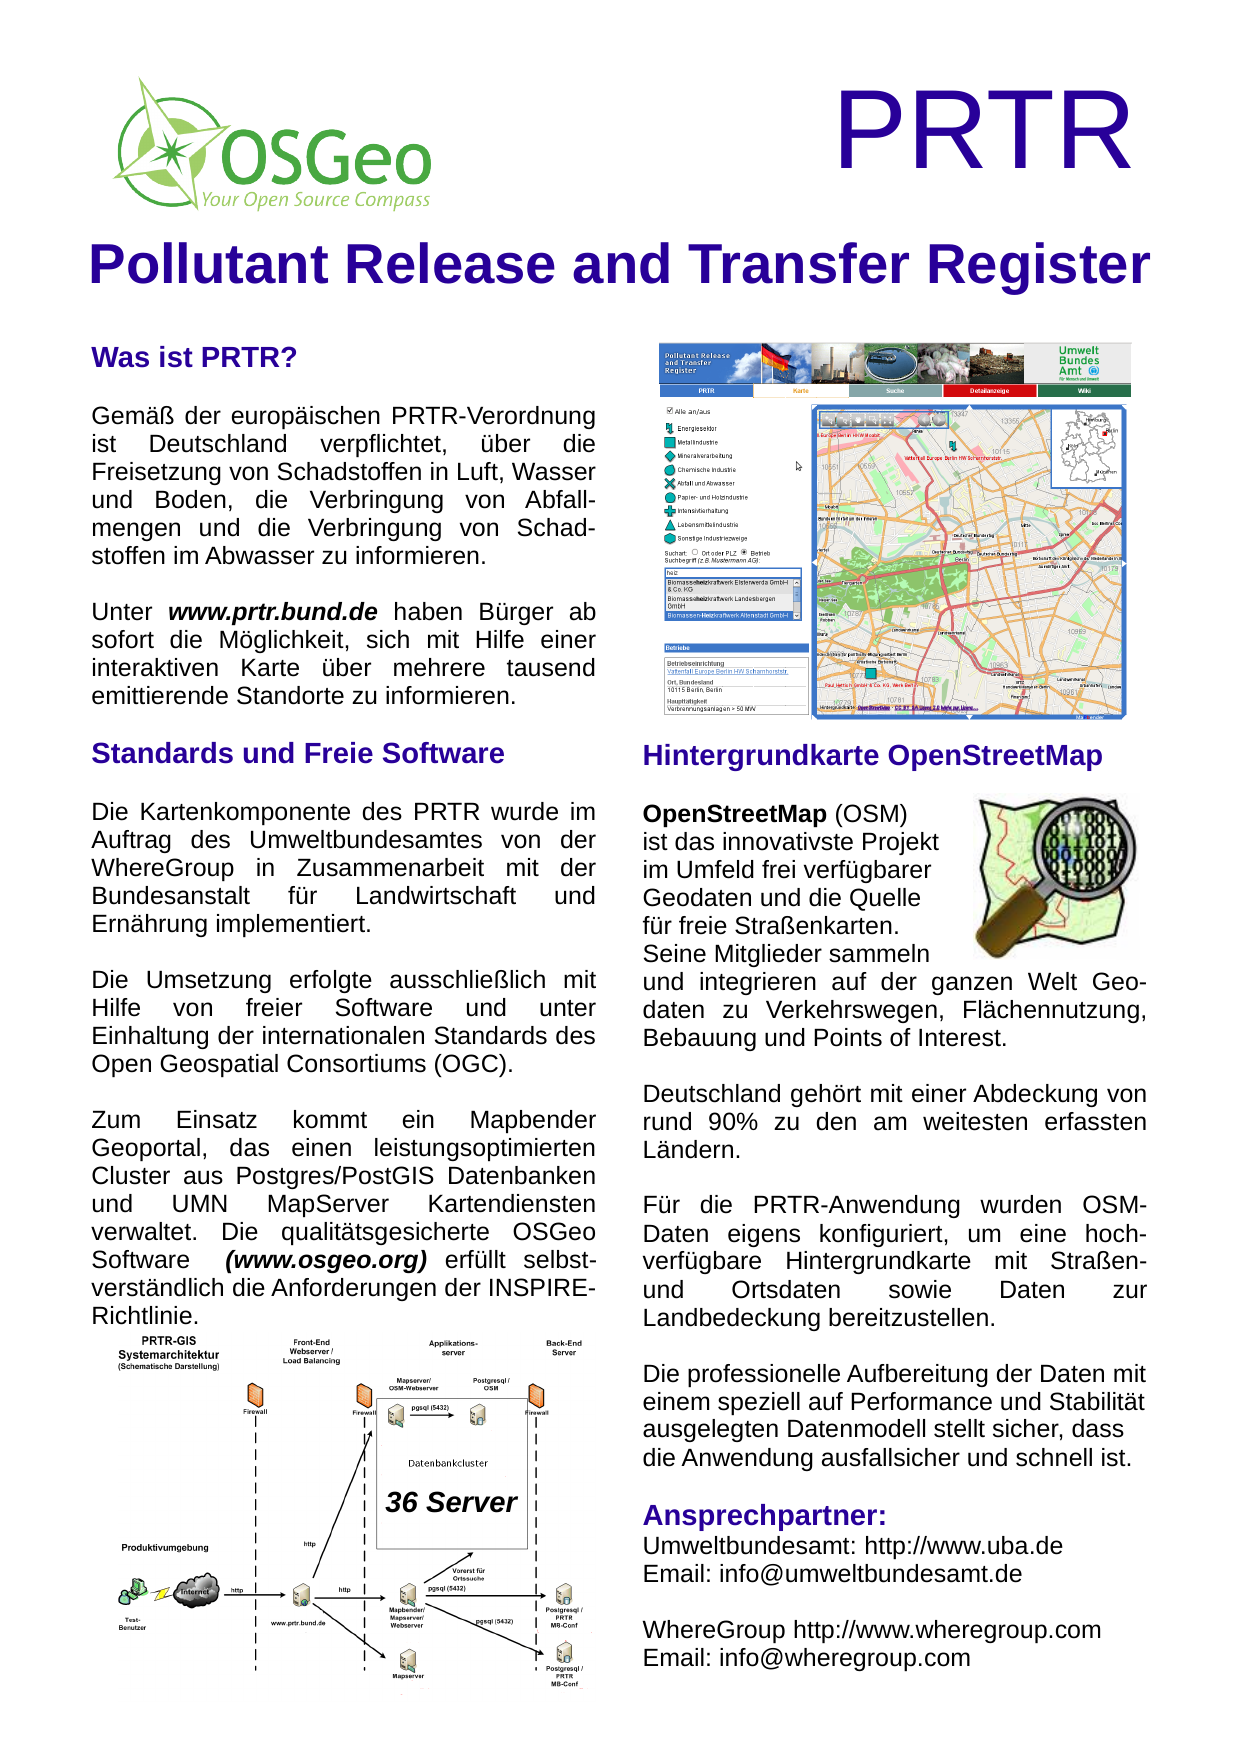

PRTR
Pollutant Release and Transfer Register
Was ist PRTR?
Gemäß der europäischen PRTR-Verordnung ist Deutschland verpflichtet, über die Freisetzung von Schadstoffen in Luft, Wasser und Boden, die Verbringung von Abfall-mengen und die Verbringung von Schad-stoffen im Abwasser zu informieren.
Unter www.prtr.bund.de haben Bürger ab sofort die Möglichkeit, sich mit Hilfe einer interaktiven Karte über mehrere tausend emittierende Standorte zu informieren.
Standards und Freie Software
Die Kartenkomponente des PRTR wurde im Auftrag des Umweltbundesamtes von der WhereGroup in Zusammenarbeit mit der Bundesanstalt für Landwirtschaft und Ernährung implementiert.
Die Umsetzung erfolgte ausschließlich mit Hilfe von freier Software und unter Einhaltung der internationalen Standards des Open Geospatial Consortiums (OGC).
Zum Einsatz kommt ein Mapbender Geoportal, das einen leistungsoptimierten Cluster aus Postgres/PostGIS Datenbanken und UMN MapServer Kartendiensten verwaltet. Die qualitätsgesicherte OSGeo Software (www.osgeo.org) erfüllt selbst-verständlich die Anforderungen der INSPIRE-Richtlinie.
Hintergrundkarte OpenStreetMap
OpenStreetMap (OSM)
ist das innovativste Projekt
im Umfeld frei verfügbarer
Geodaten und die Quelle
für freie Straßenkarten.
Seine Mitglieder sammeln
und integrieren auf der ganzen Welt Geo-daten zu Verkehrswegen, Flächennutzung, Bebauung und Points of Interest.
Deutschland gehört mit einer Abdeckung von rund 90% zu den am weitesten erfassten Ländern.
Für die PRTR-Anwendung wurden OSM-Daten eigens konfiguriert, um eine hoch-verfügbare Hintergrundkarte mit Straßen- und Ortsdaten sowie Daten zur Landbedeckung bereitzustellen.
Die professionelle Aufbereitung der Daten mit einem speziell auf Performance und Stabilität ausgelegten Datenmodell stellt sicher, dass die Anwendung ausfallsicher und schnell ist.
Ansprechpartner:
Umweltbundesamt: http://www.uba.de
Email: info@umweltbundesamt.de
WhereGroup http://www.wheregroup.com
Email: info@wheregroup.com
36 Server